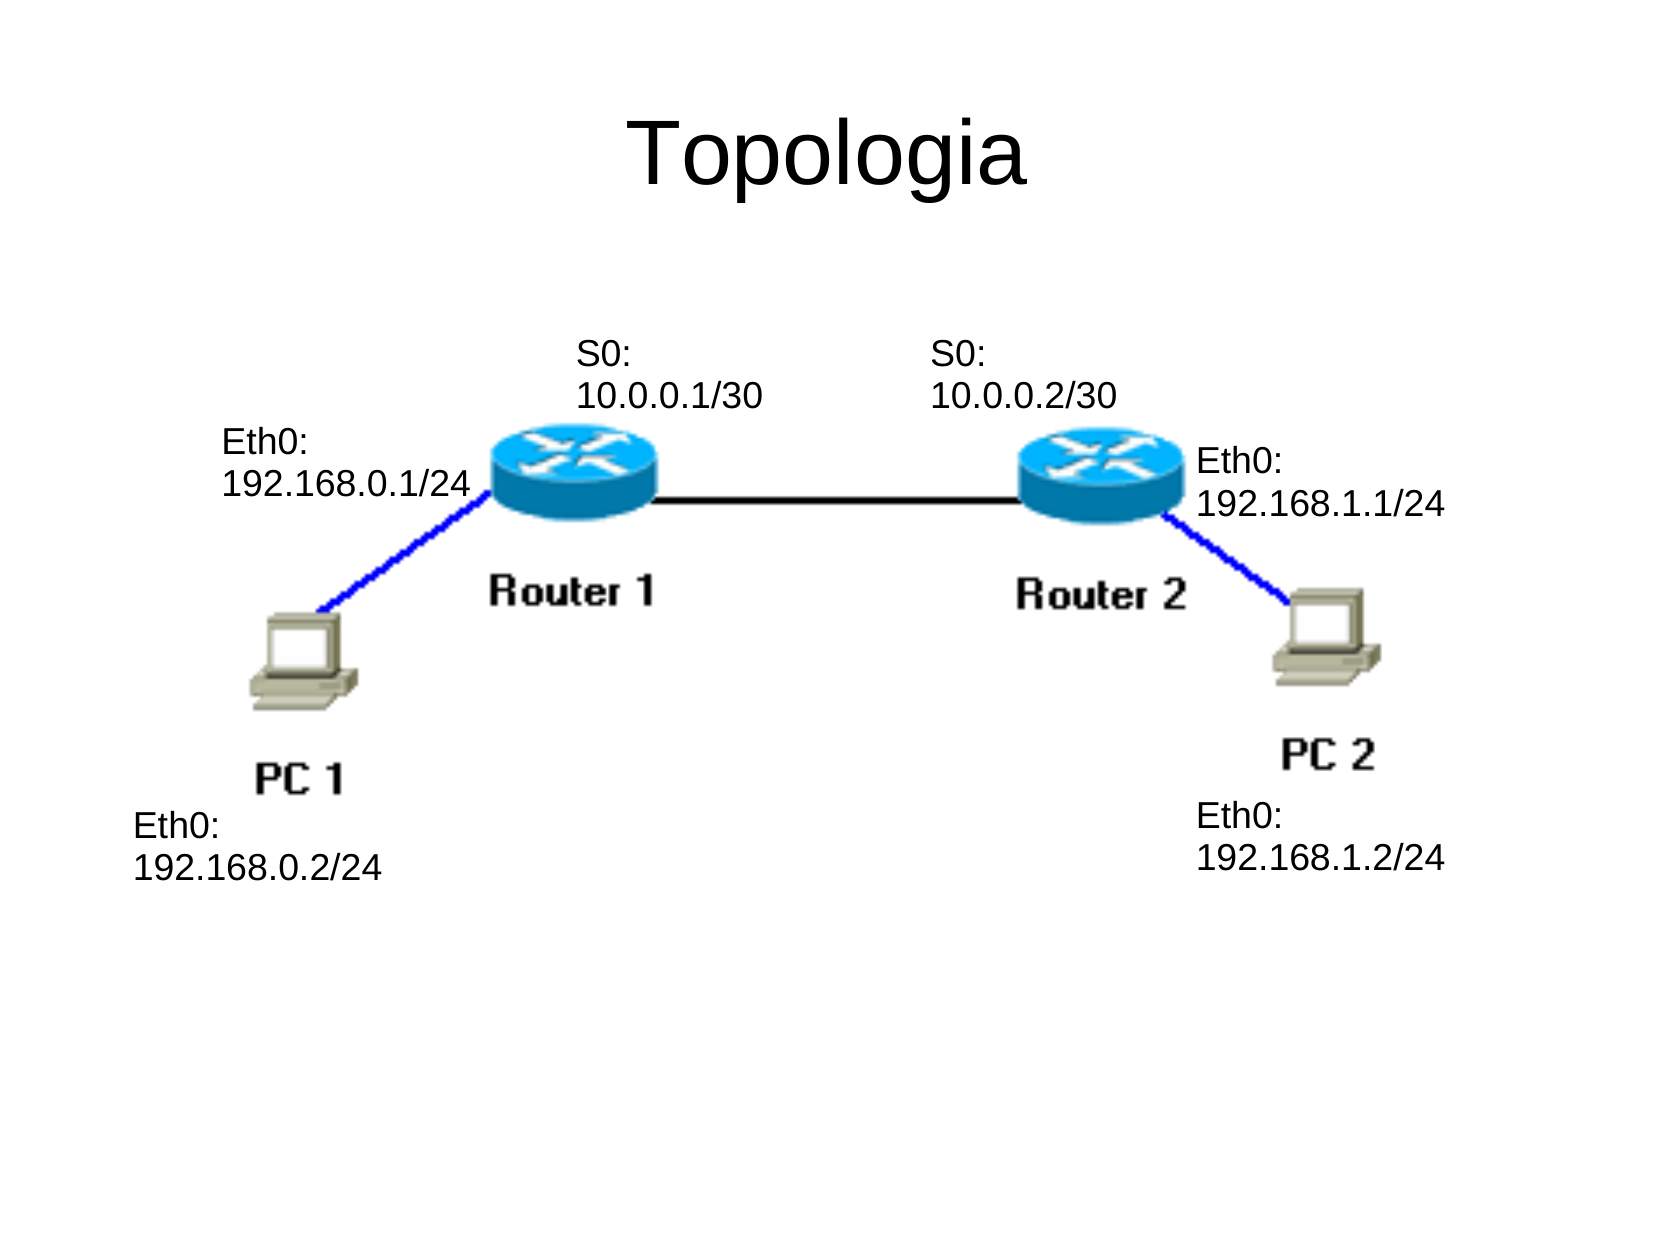

# Topologia
S0:
10.0.0.1/30
S0:
10.0.0.2/30
Eth0:
192.168.0.1/24
Eth0:
192.168.1.1/24
Eth0:
192.168.1.2/24
Eth0:
192.168.0.2/24